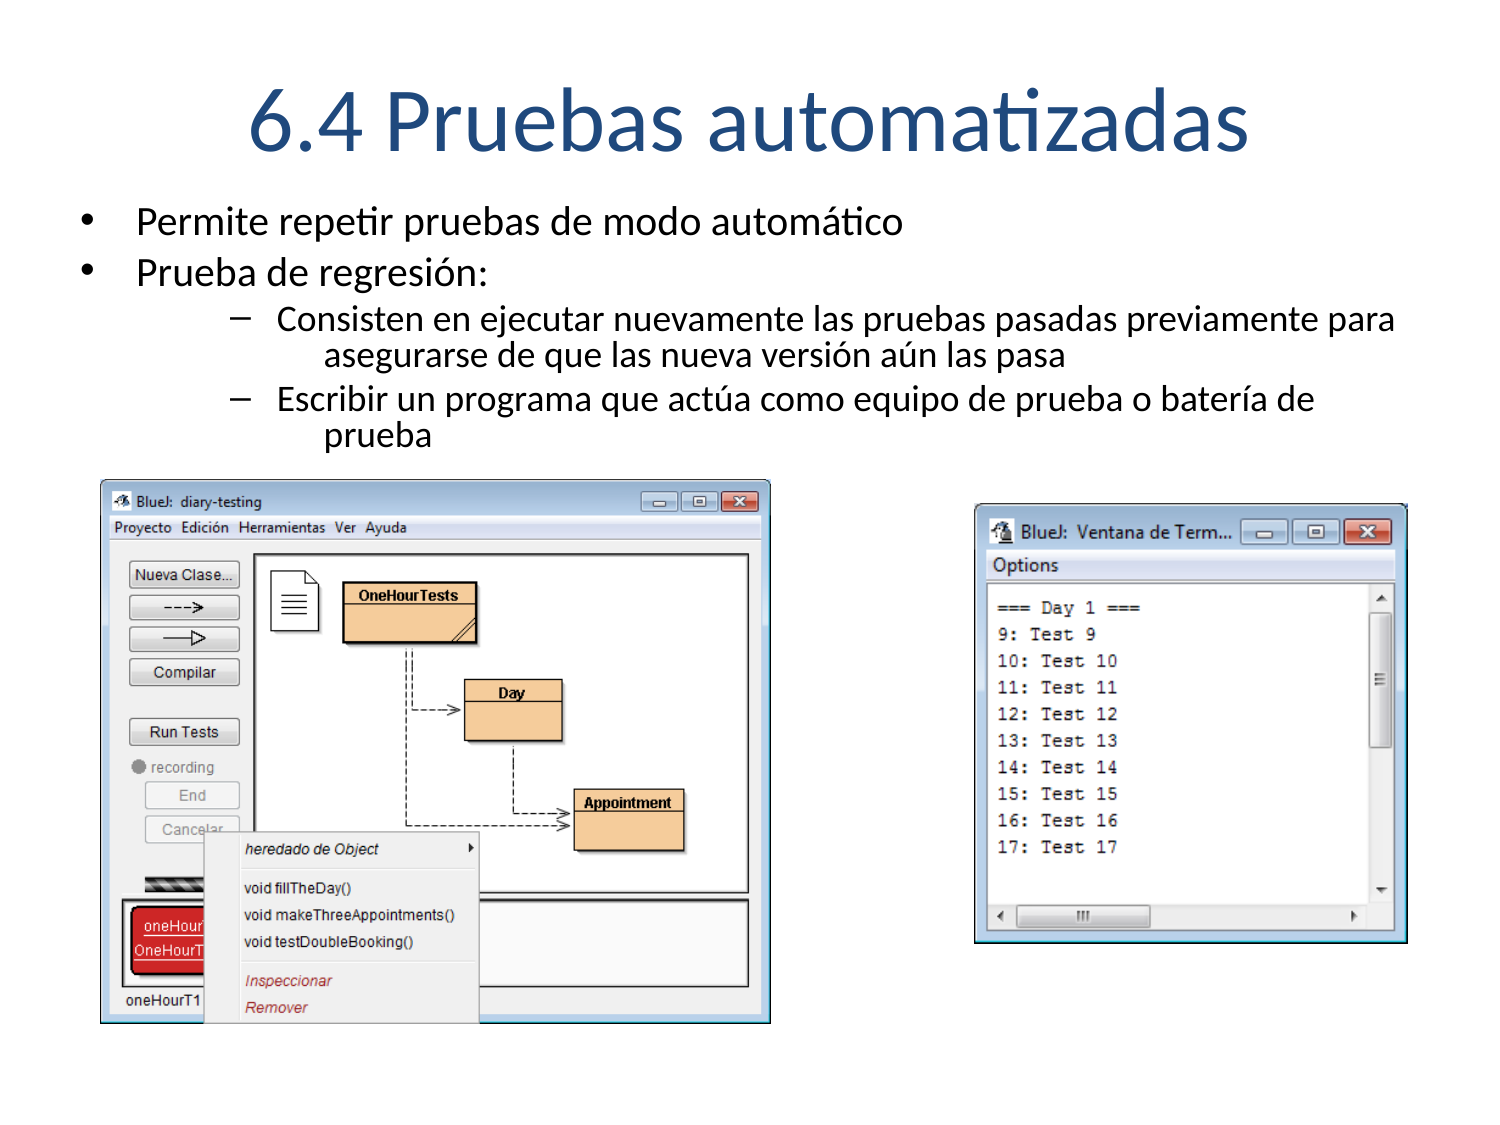

# 6.4 Pruebas automatizadas
Permite repetir pruebas de modo automático
Prueba de regresión:
Consisten en ejecutar nuevamente las pruebas pasadas previamente para asegurarse de que las nueva versión aún las pasa
Escribir un programa que actúa como equipo de prueba o batería de prueba